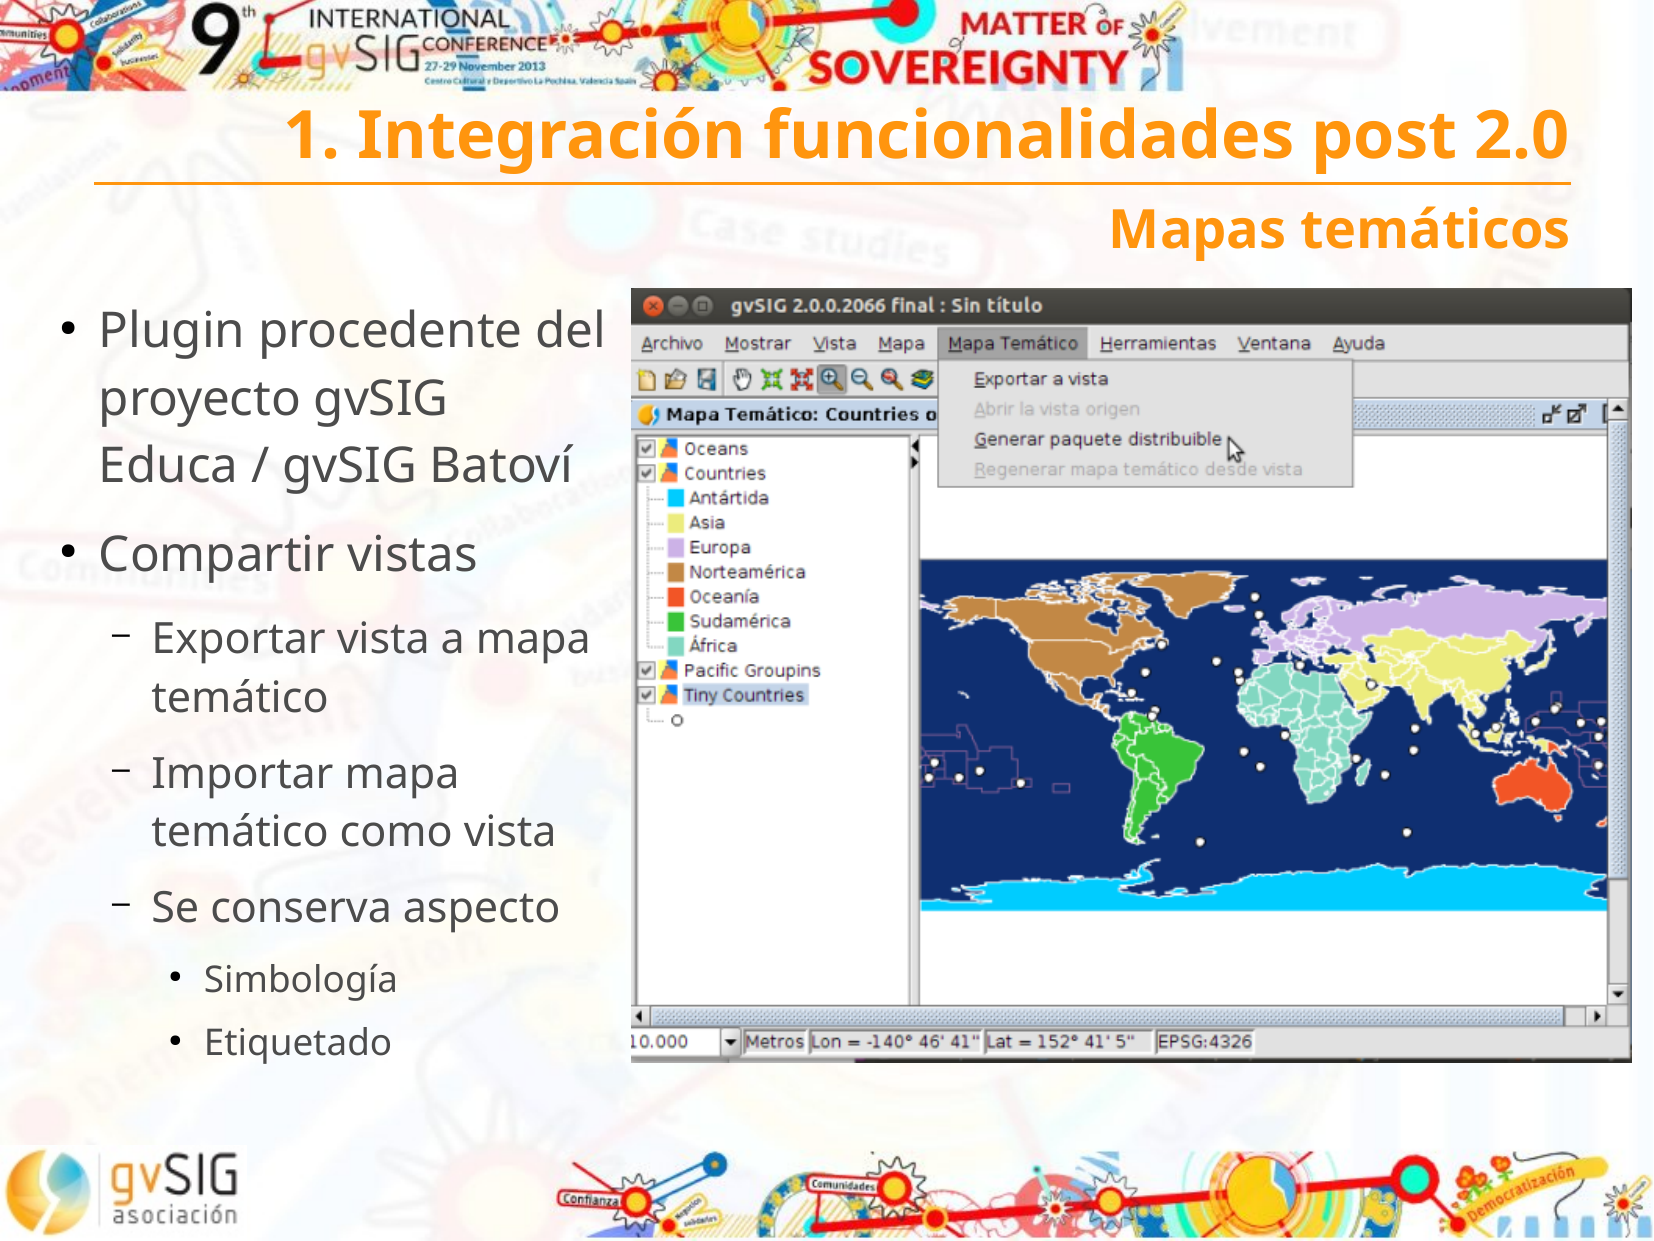

# 1. Integración funcionalidades post 2.0
Mapas temáticos
Plugin procedente del proyecto gvSIG Educa / gvSIG Batoví
Compartir vistas
Exportar vista a mapa temático
Importar mapa temático como vista
Se conserva aspecto
Simbología
Etiquetado